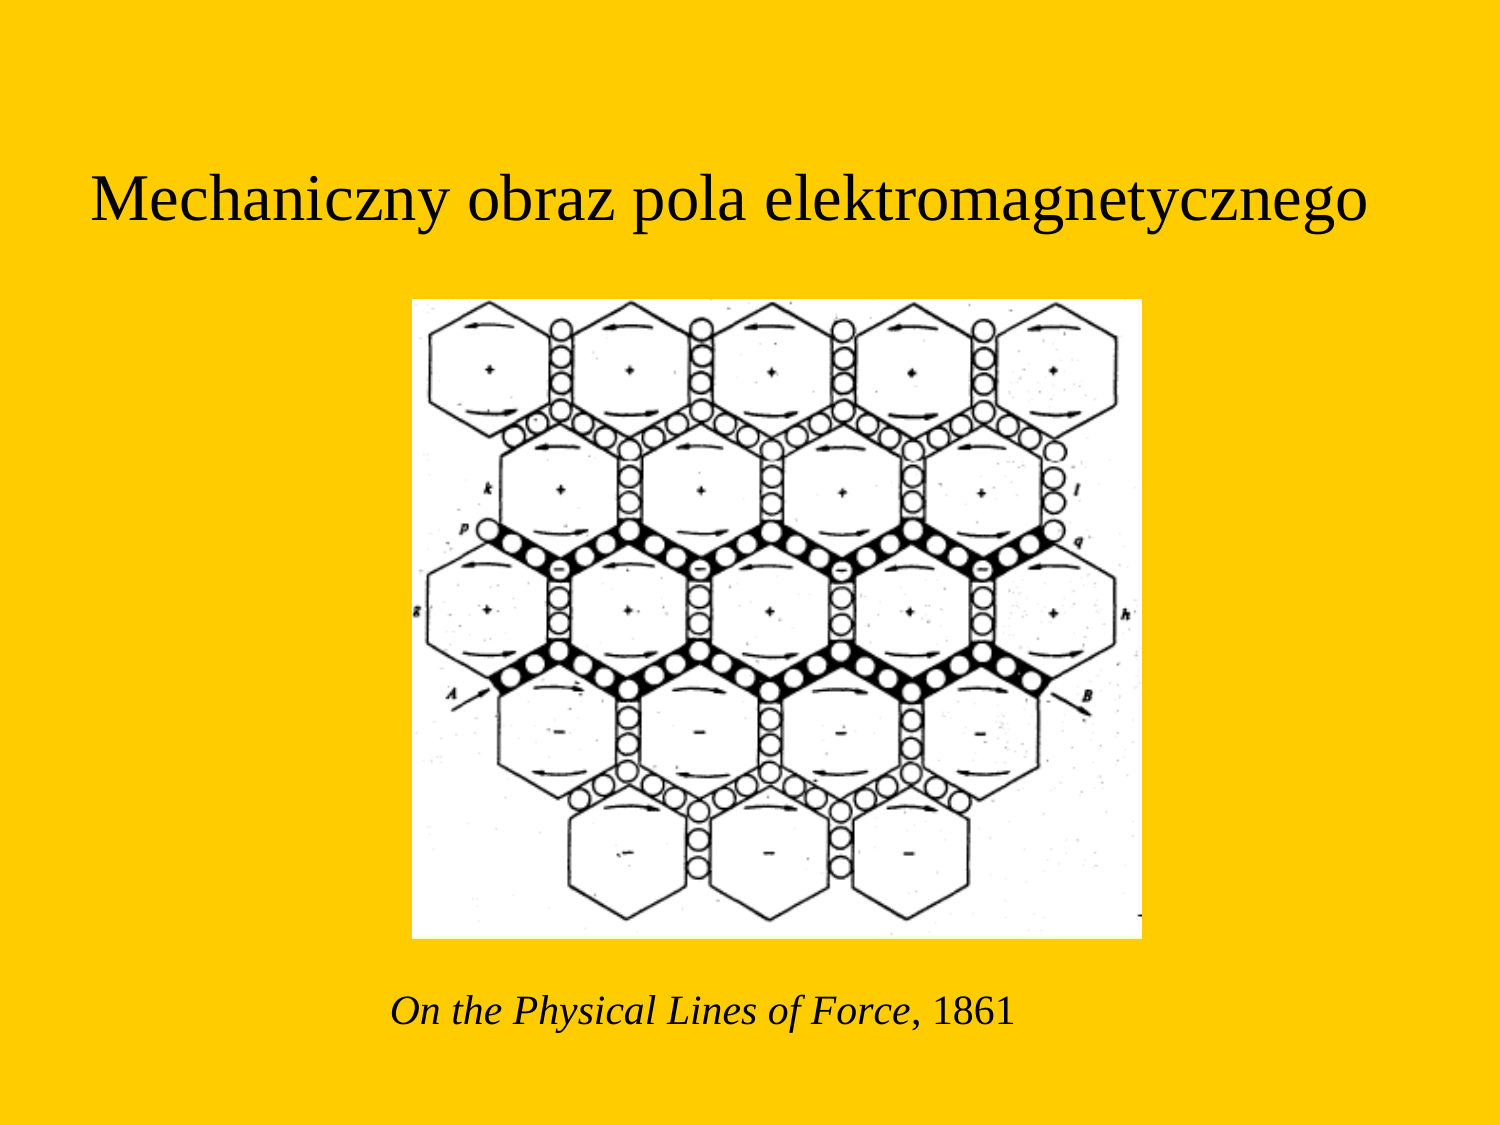

# Mechaniczny obraz pola elektromagnetycznego
On the Physical Lines of Force, 1861